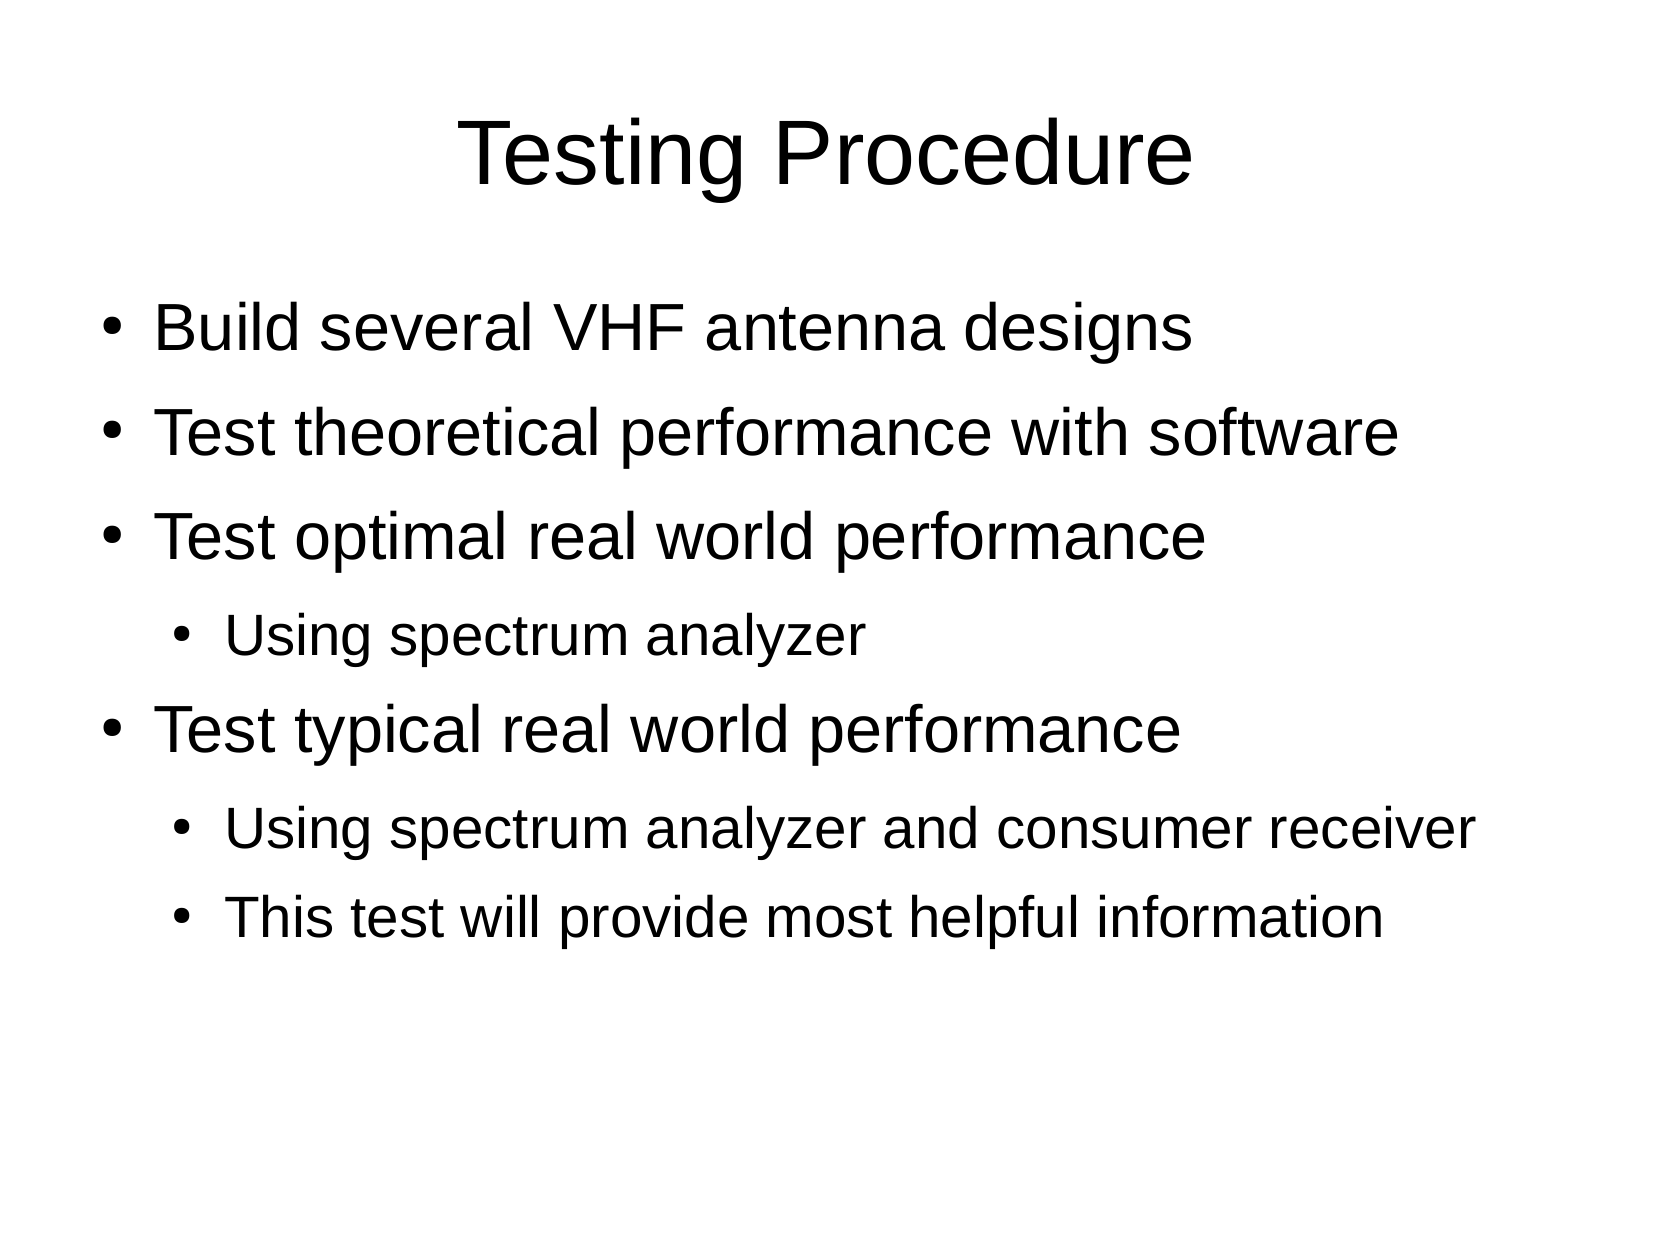

# Testing Procedure
Build several VHF antenna designs
Test theoretical performance with software
Test optimal real world performance
Using spectrum analyzer
Test typical real world performance
Using spectrum analyzer and consumer receiver
This test will provide most helpful information